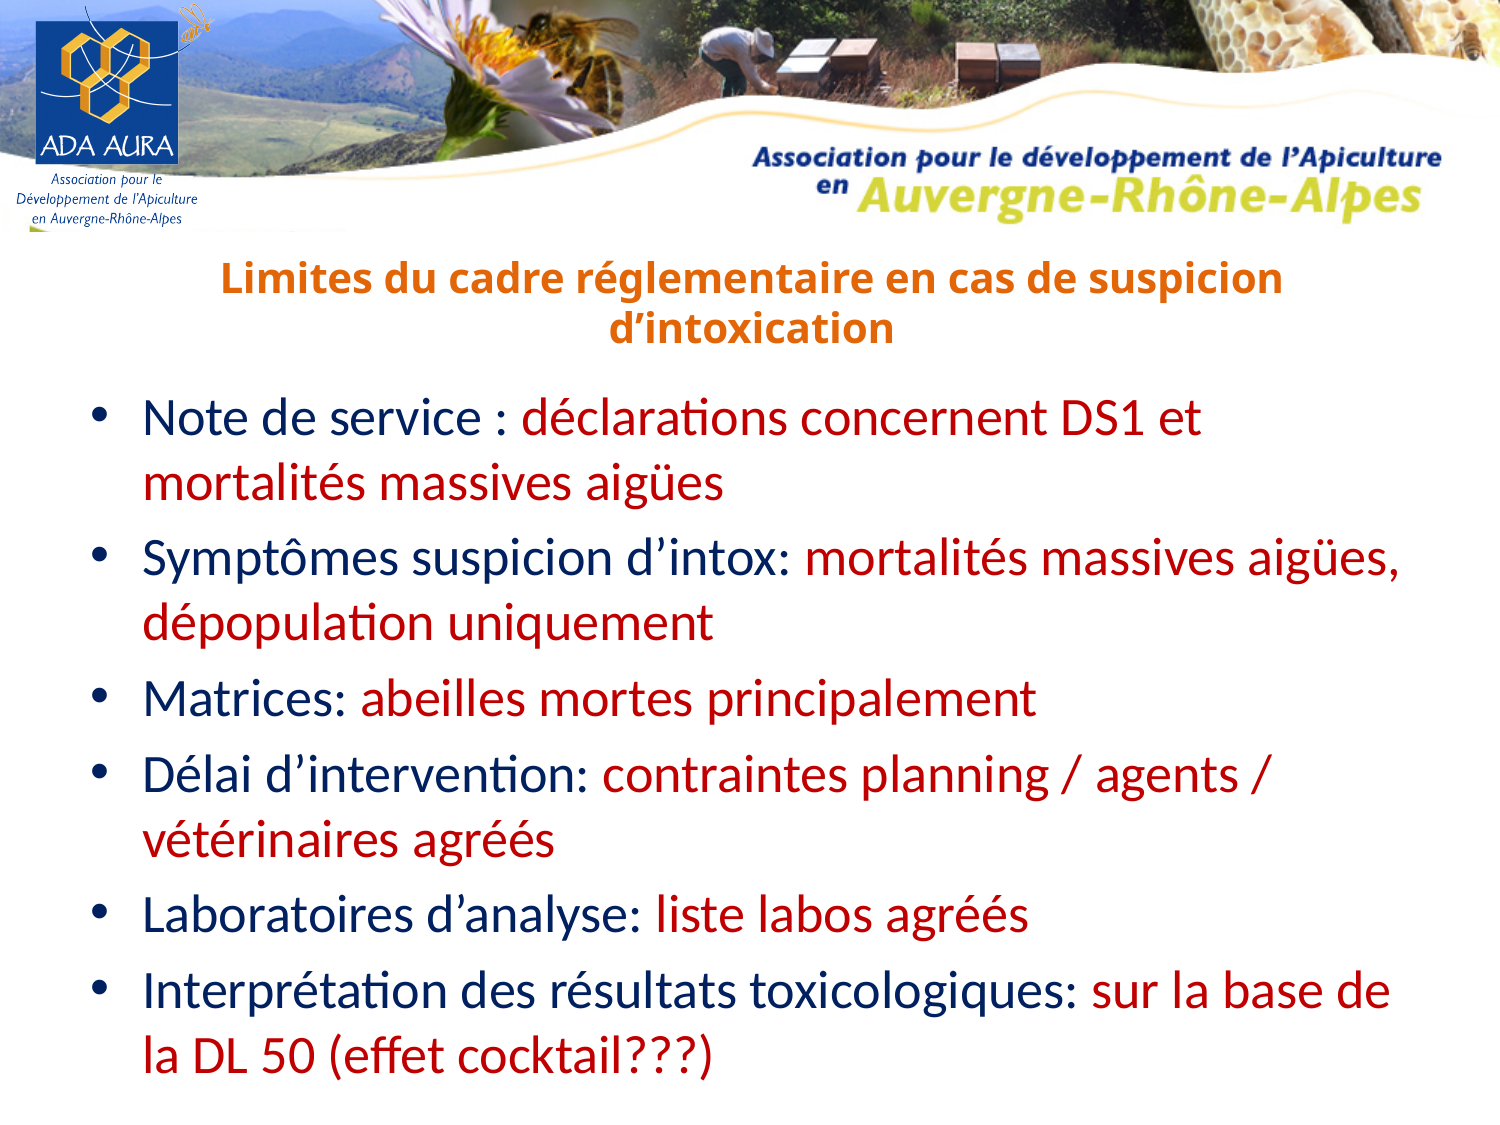

# Limites du cadre réglementaire en cas de suspicion d’intoxication
Note de service : déclarations concernent DS1 et mortalités massives aigües
Symptômes suspicion d’intox: mortalités massives aigües, dépopulation uniquement
Matrices: abeilles mortes principalement
Délai d’intervention: contraintes planning / agents / vétérinaires agréés
Laboratoires d’analyse: liste labos agréés
Interprétation des résultats toxicologiques: sur la base de la DL 50 (effet cocktail???)